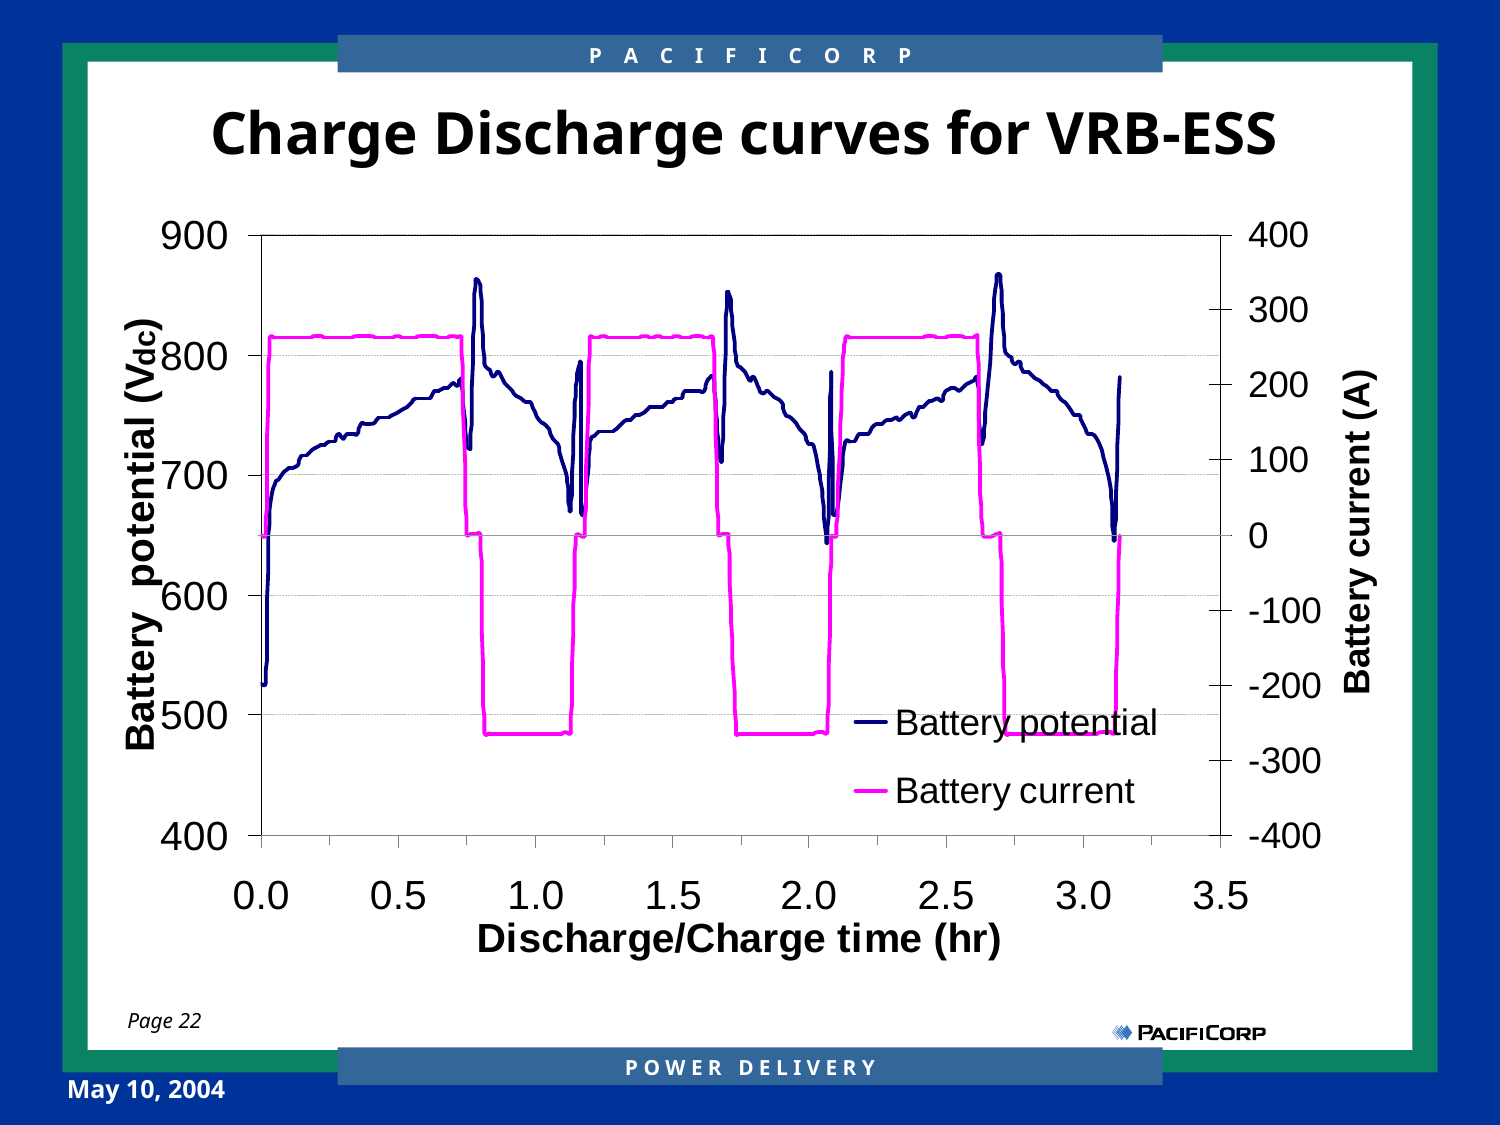

# Charge Discharge curves for VRB-ESS
22